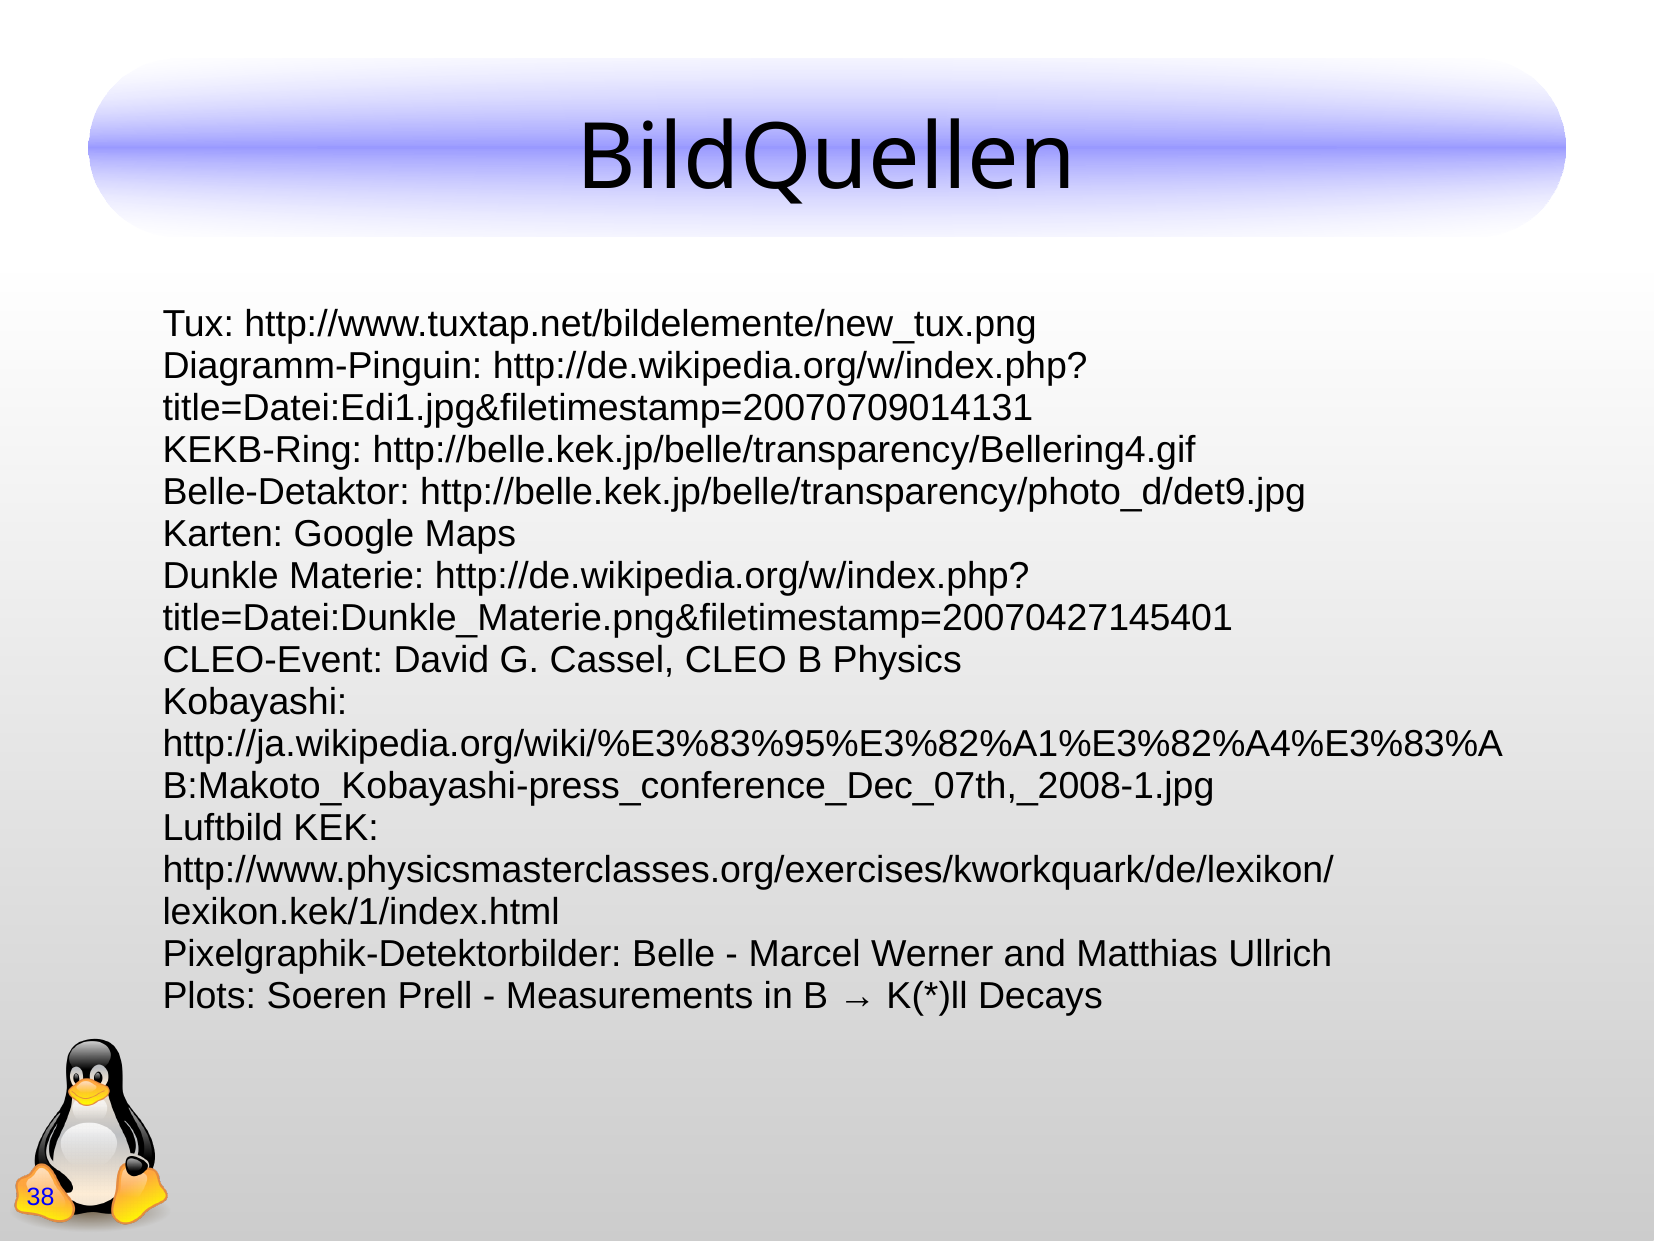

# BildQuellen
Tux: http://www.tuxtap.net/bildelemente/new_tux.png
Diagramm-Pinguin: http://de.wikipedia.org/w/index.php?title=Datei:Edi1.jpg&filetimestamp=20070709014131
KEKB-Ring: http://belle.kek.jp/belle/transparency/Bellering4.gif
Belle-Detaktor: http://belle.kek.jp/belle/transparency/photo_d/det9.jpg
Karten: Google Maps
Dunkle Materie: http://de.wikipedia.org/w/index.php?title=Datei:Dunkle_Materie.png&filetimestamp=20070427145401
CLEO-Event: David G. Cassel, CLEO B Physics
Kobayashi: http://ja.wikipedia.org/wiki/%E3%83%95%E3%82%A1%E3%82%A4%E3%83%AB:Makoto_Kobayashi-press_conference_Dec_07th,_2008-1.jpg
Luftbild KEK: http://www.physicsmasterclasses.org/exercises/kworkquark/de/lexikon/lexikon.kek/1/index.html
Pixelgraphik-Detektorbilder: Belle - Marcel Werner and Matthias Ullrich
Plots: Soeren Prell - Measurements in B → K(*)ll Decays